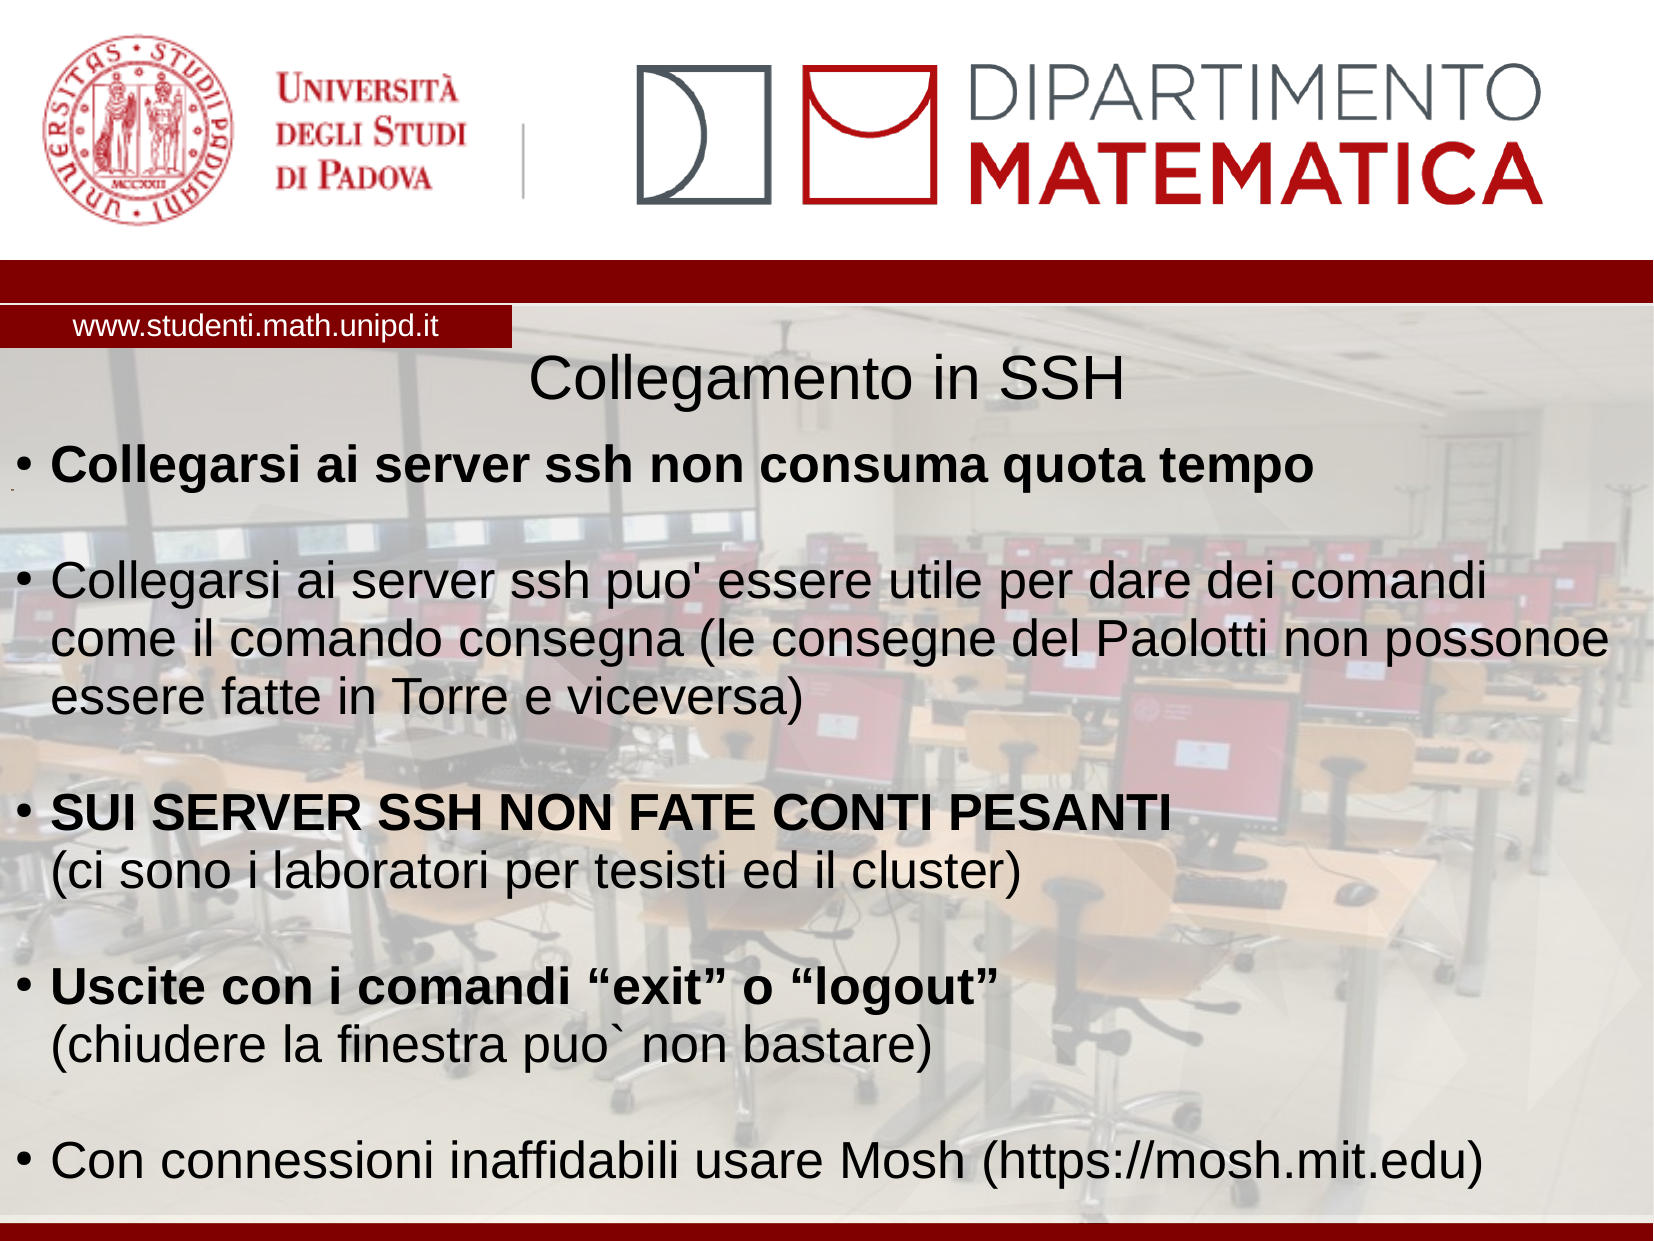

| |
| --- |
www.studenti.math.unipd.it
Collegamento in SSH
Collegarsi ai server ssh non consuma quota tempo
Collegarsi ai server ssh puo' essere utile per dare dei comandi come il comando consegna (le consegne del Paolotti non possonoe essere fatte in Torre e viceversa)
SUI SERVER SSH NON FATE CONTI PESANTI
(ci sono i laboratori per tesisti ed il cluster)
Uscite con i comandi “exit” o “logout”
(chiudere la finestra puo` non bastare)
Con connessioni inaffidabili usare Mosh (https://mosh.mit.edu)
| |
| --- |